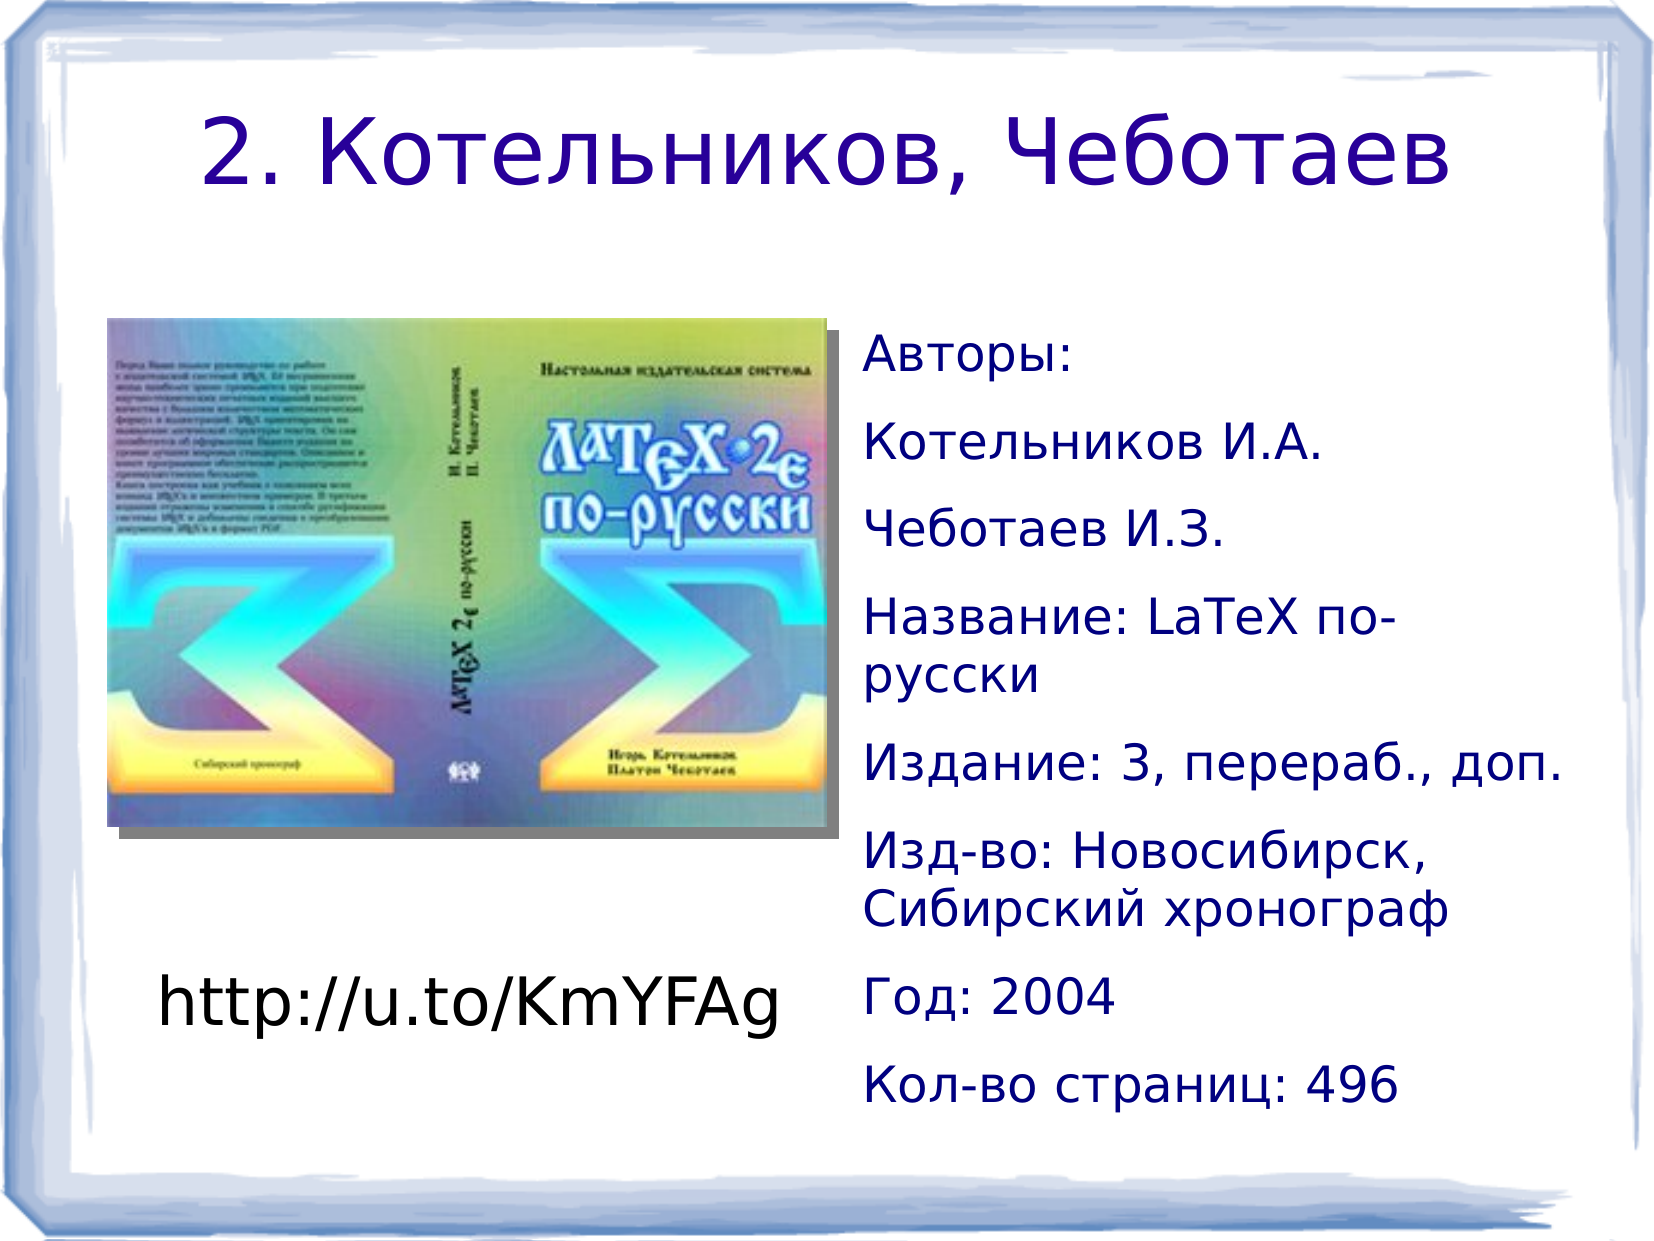

# 2. Котельников, Чеботаев
Авторы:
Котельников И.А.
Чеботаев И.З.
Название: LaTeX по-русски
Издание: 3, перераб., доп.
Изд-во: Новосибирск, Сибирский хронограф
Год: 2004
Кол-во страниц: 496
http://u.to/KmYFAg